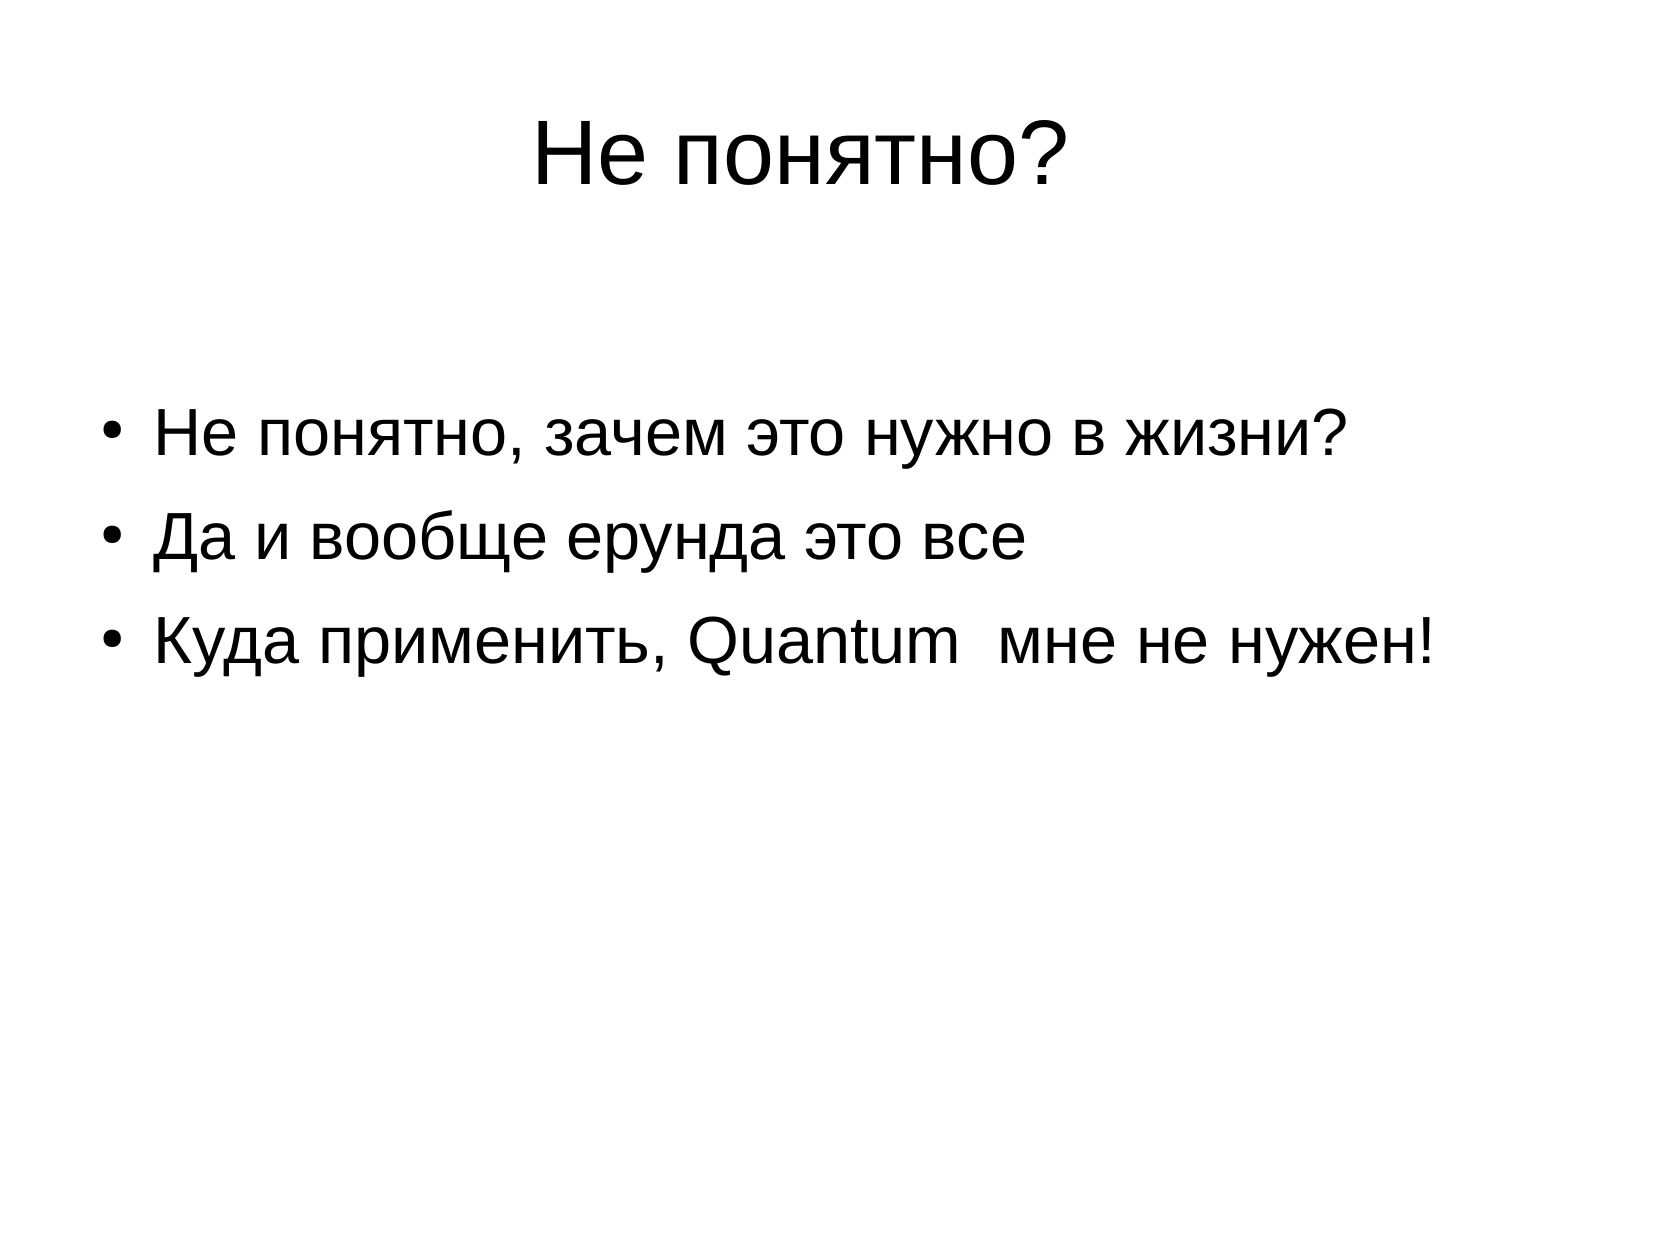

# Не понятно?
Не понятно, зачем это нужно в жизни?
Да и вообще ерунда это все
Куда применить, Quantum мне не нужен!